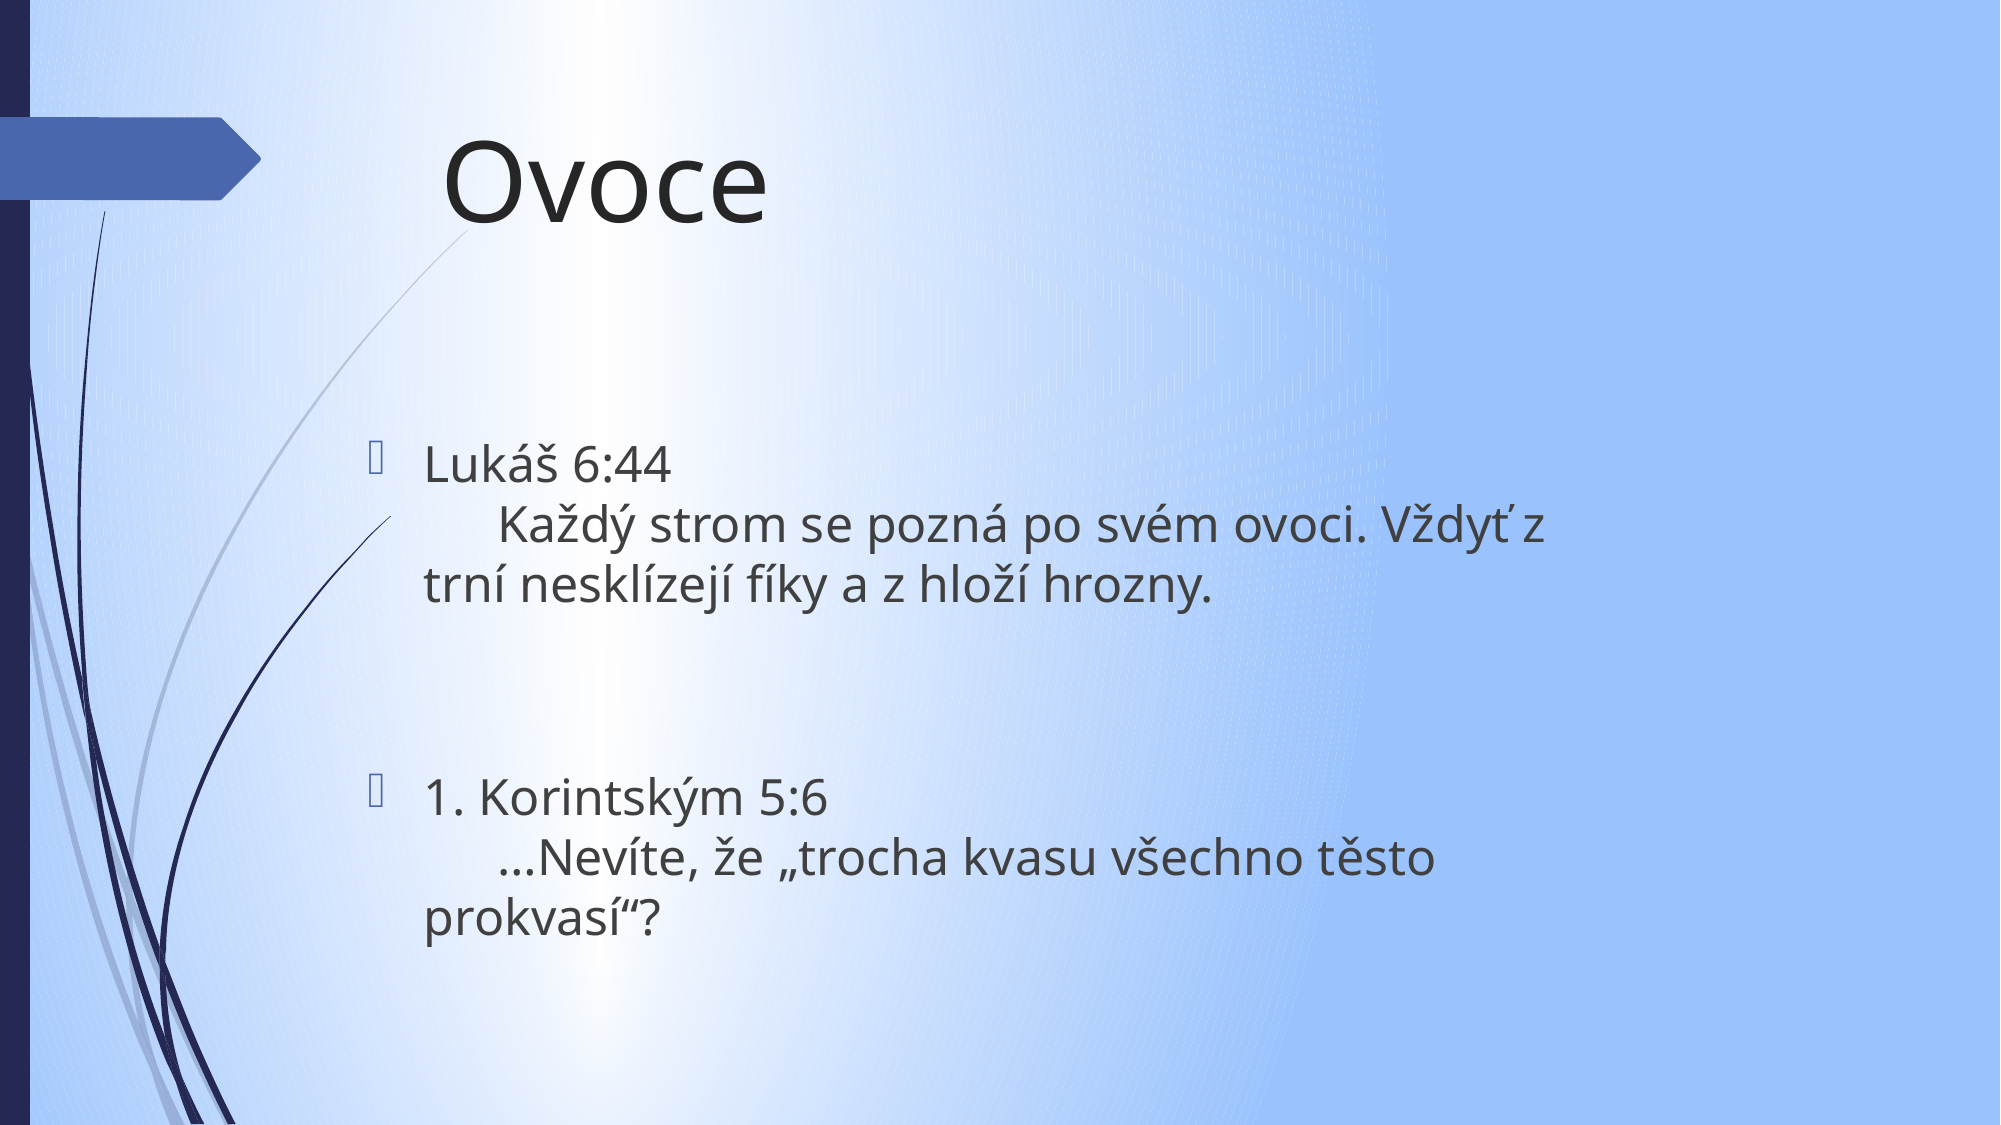

# Ovoce
Lukáš 6:44
	Každý strom se pozná po svém ovoci. Vždyť z trní nesklízejí fíky a z hloží hrozny.
1. Korintským 5:6
	…Nevíte, že „trocha kvasu všechno těsto prokvasí“?